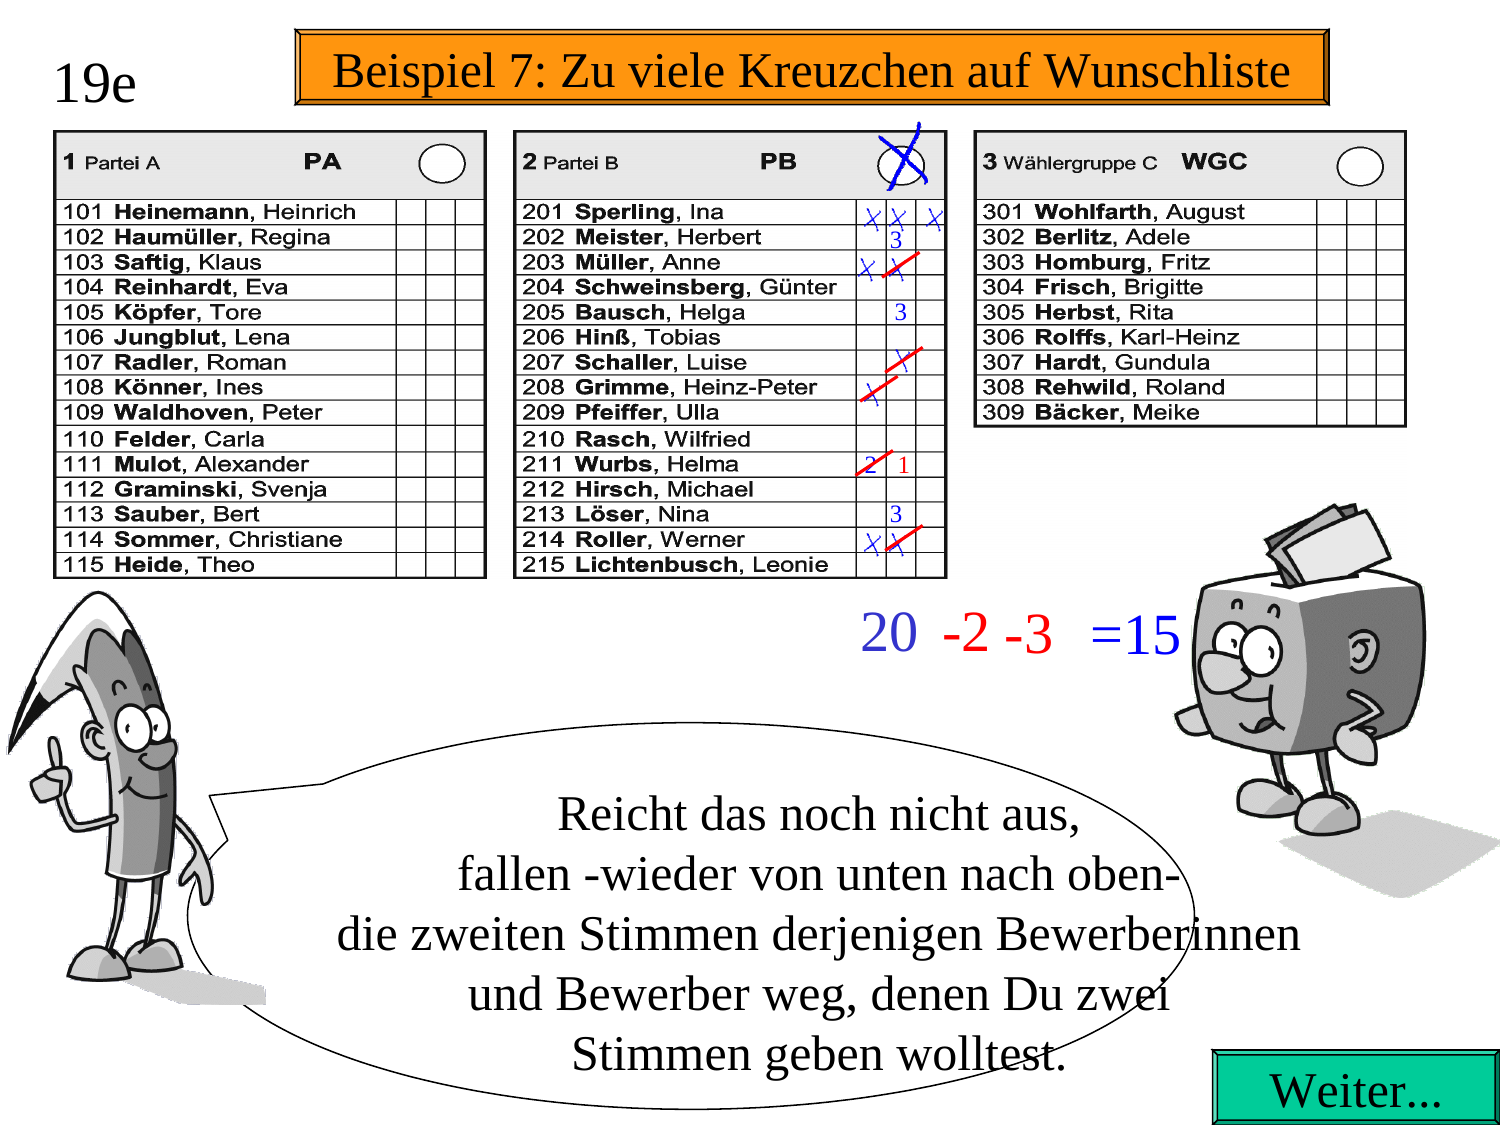

Beispiel 7: Zu viele Kreuzchen auf Wunschliste
19e
3
3
2
1
3
-2
20
-3
=15
Reicht das noch nicht aus,
fallen -wieder von unten nach oben-
die zweiten Stimmen derjenigen Bewerberinnen
und Bewerber weg, denen Du zwei
Stimmen geben wolltest.
Weiter...